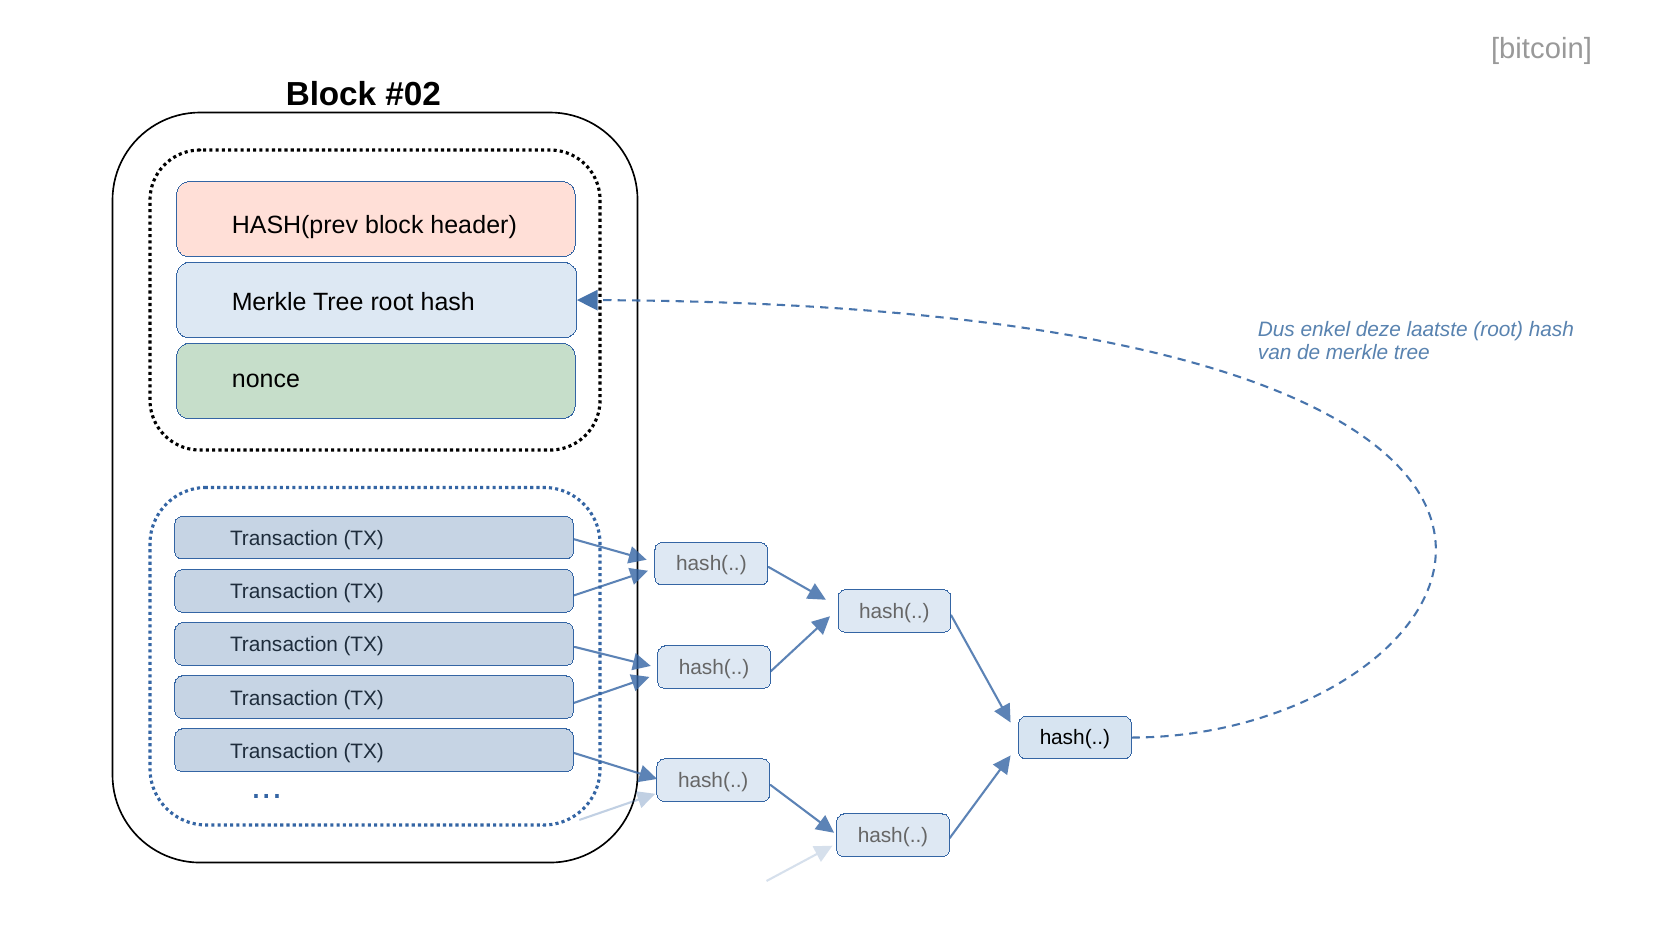

[bitcoin]
Block #02
HASH(prev block header)
Merkle Tree root hash
Dus enkel deze laatste (root) hash van de merkle tree
nonce
Transaction (TX)
hash(..)
Transaction (TX)
hash(..)
Transaction (TX)
hash(..)
Transaction (TX)
hash(..)
Transaction (TX)
...
hash(..)
hash(..)